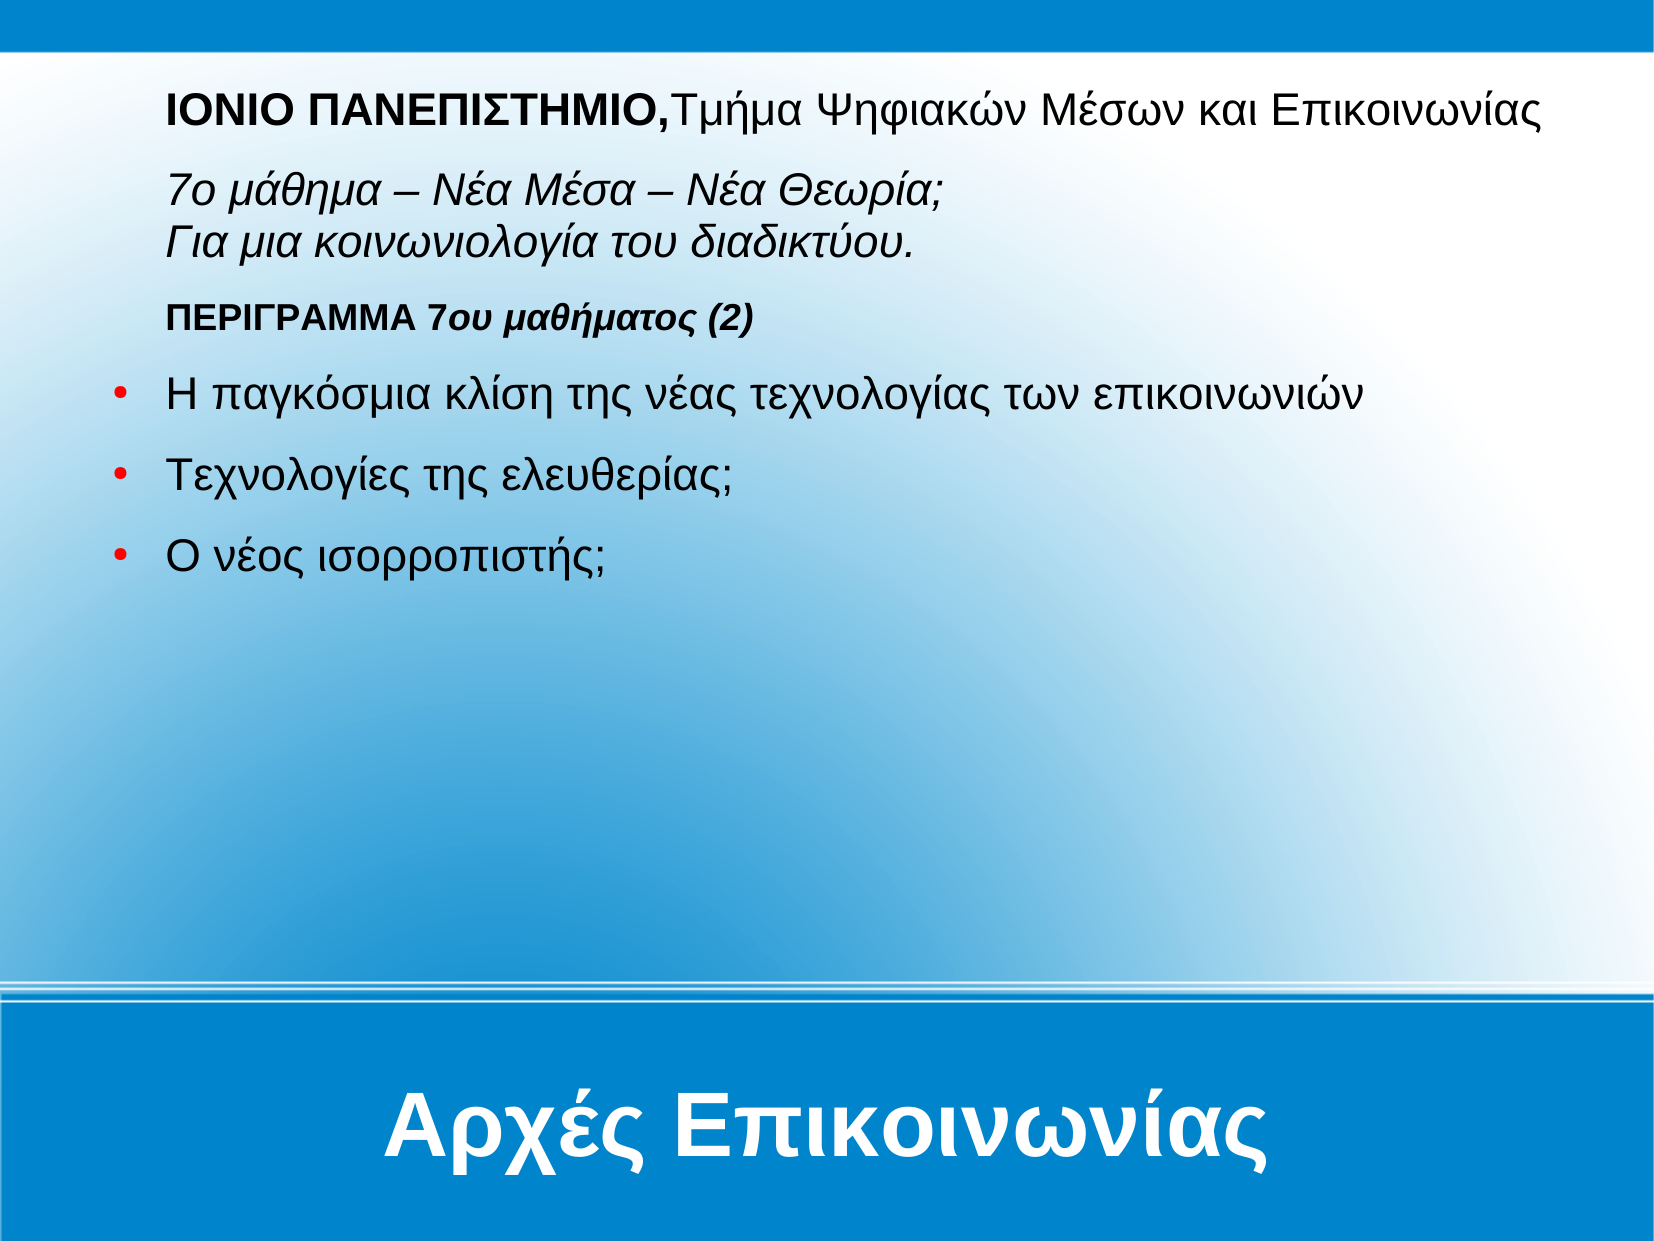

ΙΟΝΙΟ ΠΑΝΕΠΙΣΤΗΜΙΟ,Τμήμα Ψηφιακών Μέσων και Επικοινωνίας
7ο μάθημα – Νέα Μέσα – Νέα Θεωρία;
Για μια κοινωνιολογία του διαδικτύου.
ΠΕΡΙΓΡΑΜΜΑ 7ου μαθήματος (2)
Η παγκόσμια κλίση της νέας τεχνολογίας των επικοινωνιών
Τεχνολογίες της ελευθερίας;
Ο νέος ισορροπιστής;
# Αρχές Επικοινωνίας